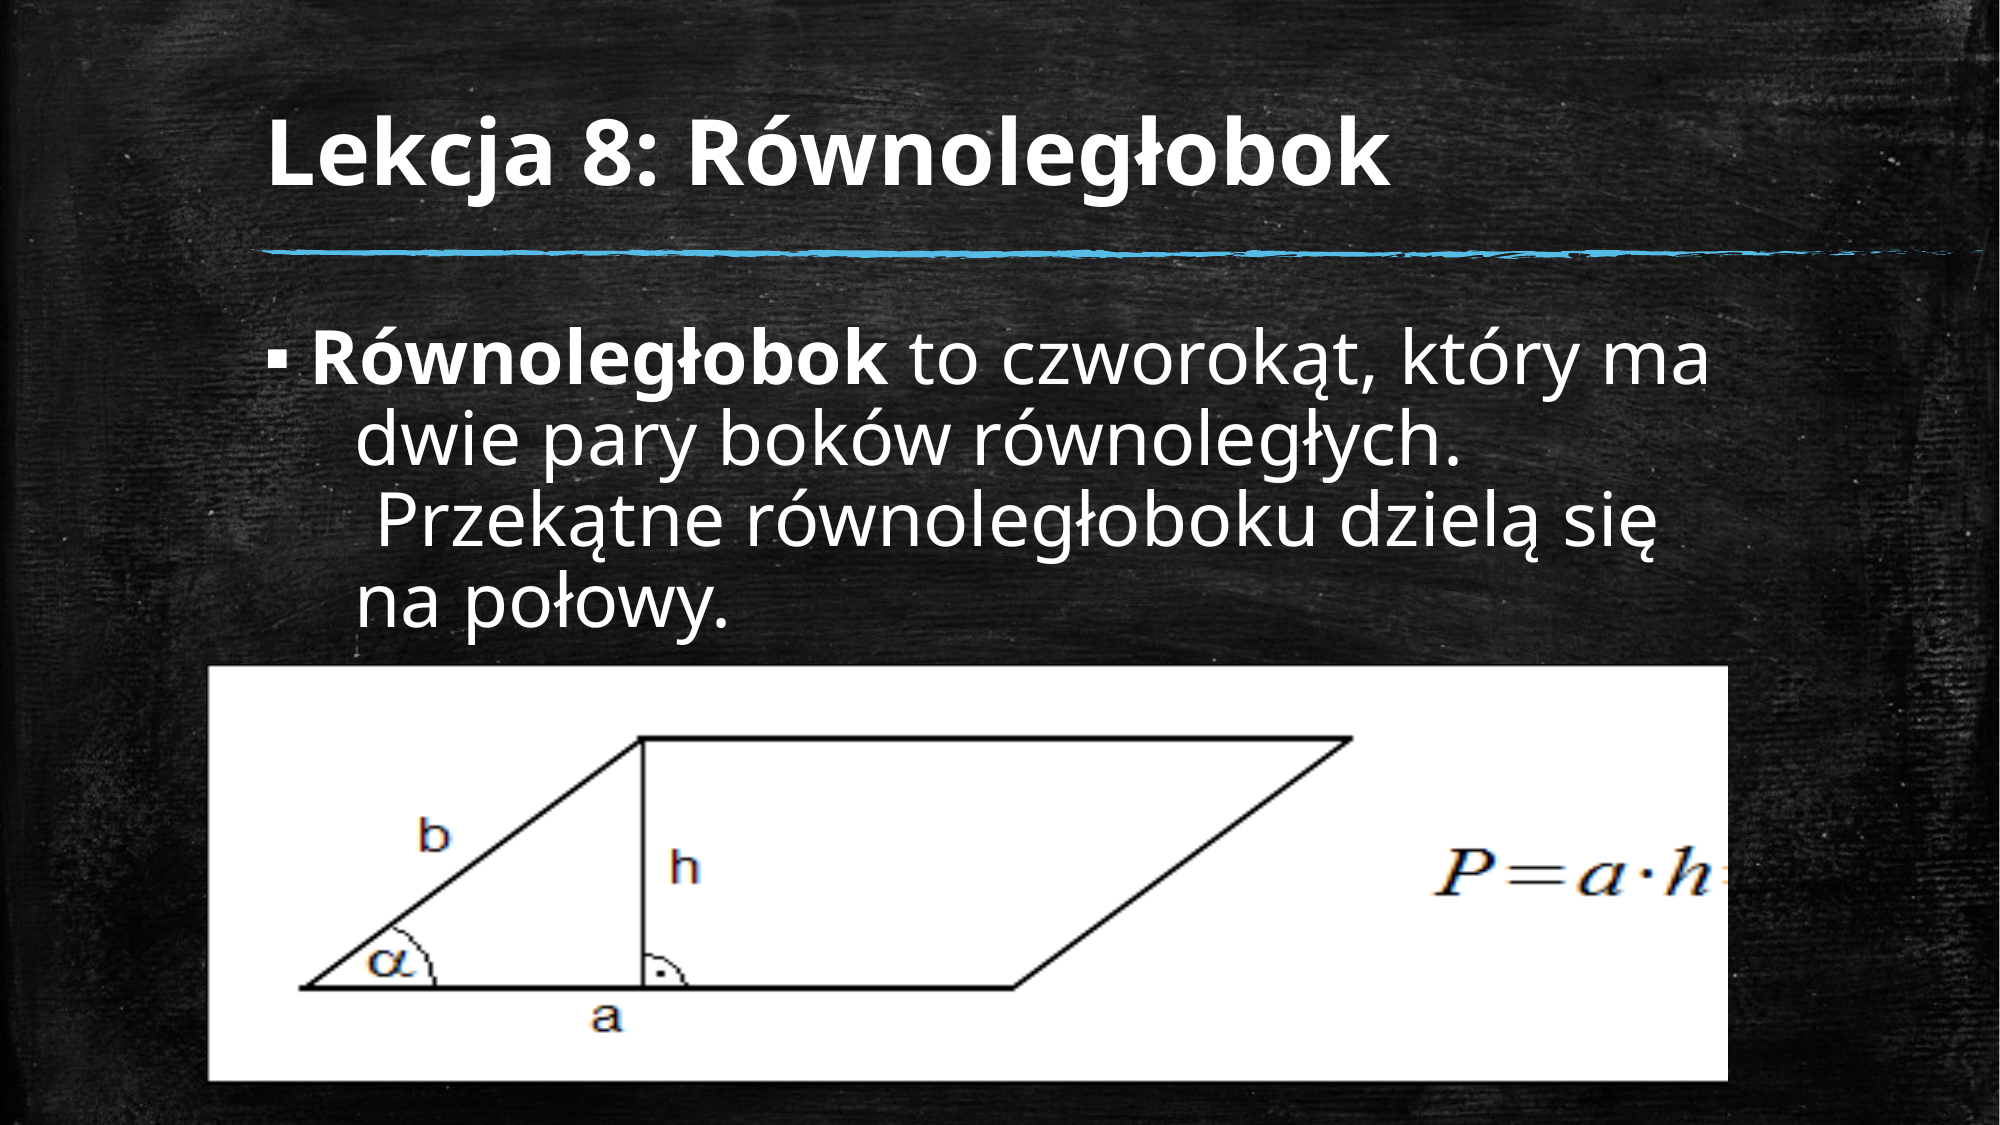

# Lekcja 8: Równoległobok
Równoległobok to czworokąt, który ma dwie pary boków równoległych.
 Przekątne równoległoboku dzielą się na połowy.